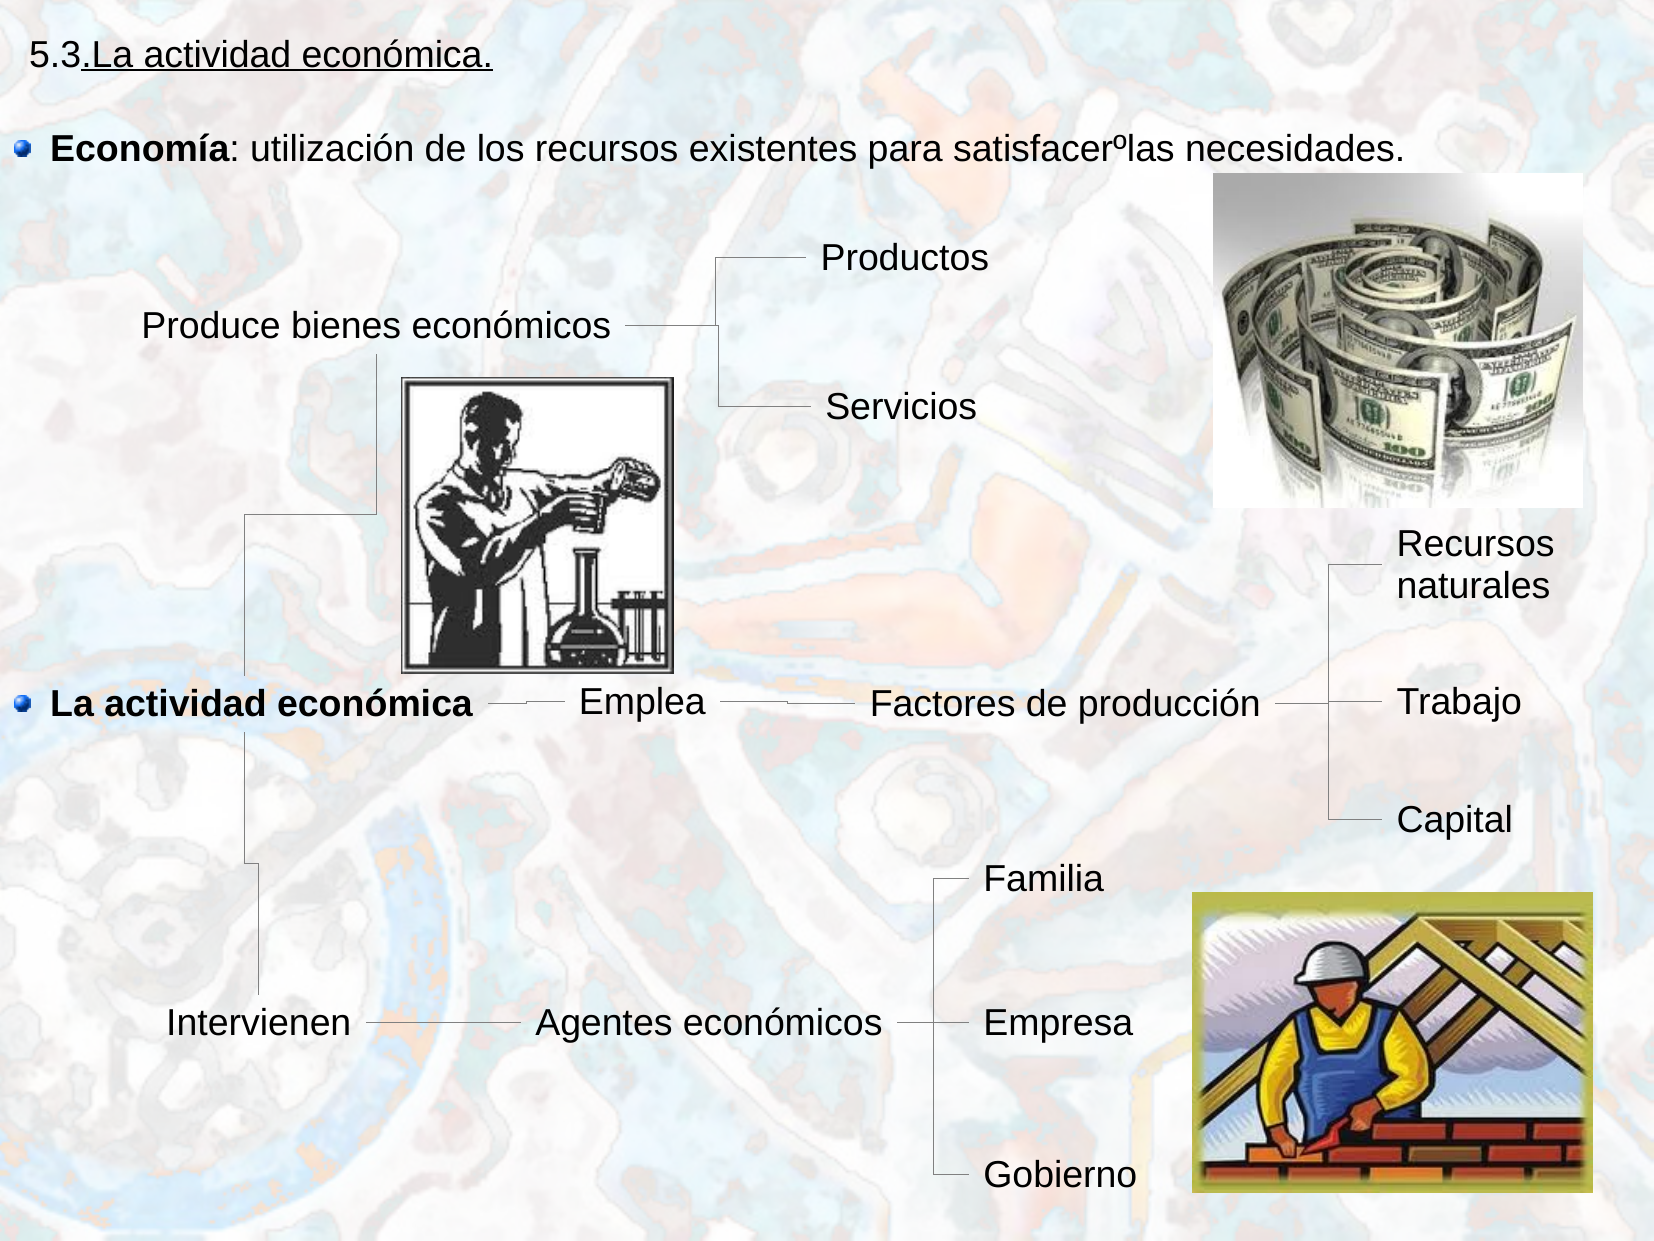

5.3.La actividad económica.
Economía: utilización de los recursos existentes para satisfacerºlas necesidades.
Productos
Produce bienes económicos
Servicios
Recursos
naturales
Emplea
Trabajo
La actividad económica
Factores de producción
Capital
Familia
Intervienen
Agentes económicos
Empresa
Gobierno